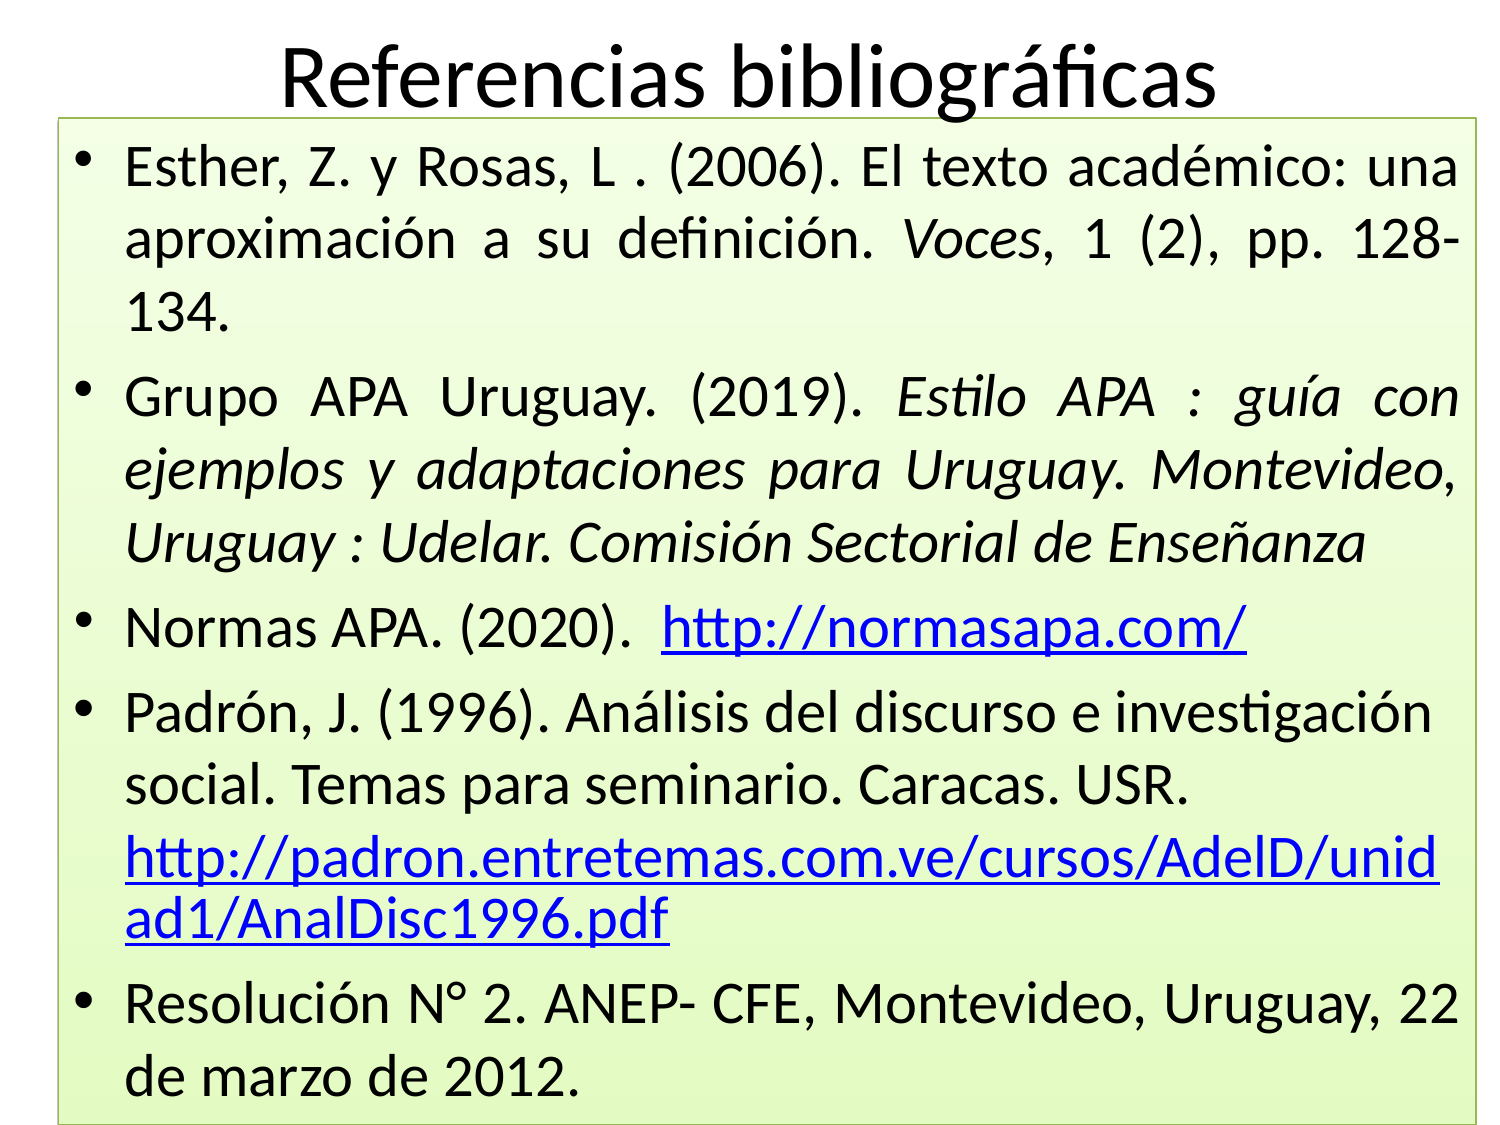

Referencias bibliográficas
Esther, Z. y Rosas, L . (2006). El texto académico: una aproximación a su definición. Voces, 1 (2), pp. 128-134.
Grupo APA Uruguay. (2019). Estilo APA : guía con ejemplos y adaptaciones para Uruguay. Montevideo, Uruguay : Udelar. Comisión Sectorial de Enseñanza
Normas APA. (2020). http://normasapa.com/
Padrón, J. (1996). Análisis del discurso e investigación social. Temas para seminario. Caracas. USR. http://padron.entretemas.com.ve/cursos/AdelD/unidad1/AnalDisc1996.pdf
Resolución N° 2. ANEP- CFE, Montevideo, Uruguay, 22 de marzo de 2012.